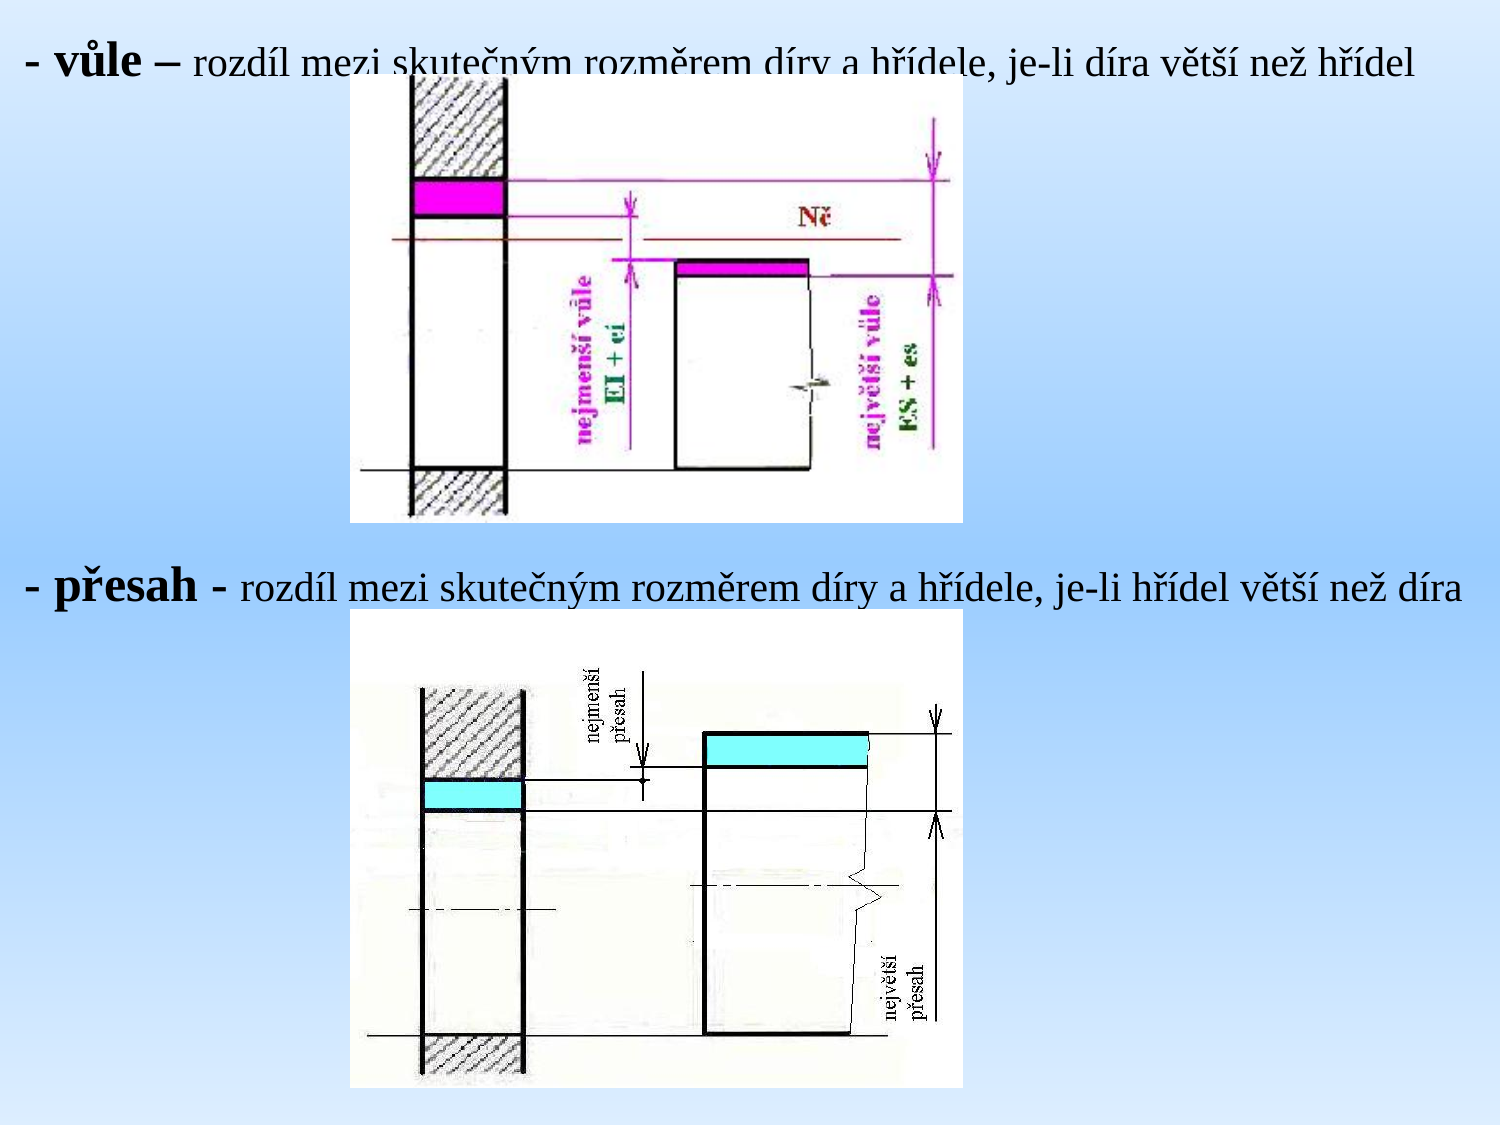

- vůle – rozdíl mezi skutečným rozměrem díry a hřídele, je-li díra větší než hřídel
 - přesah - rozdíl mezi skutečným rozměrem díry a hřídele, je-li hřídel větší než díra